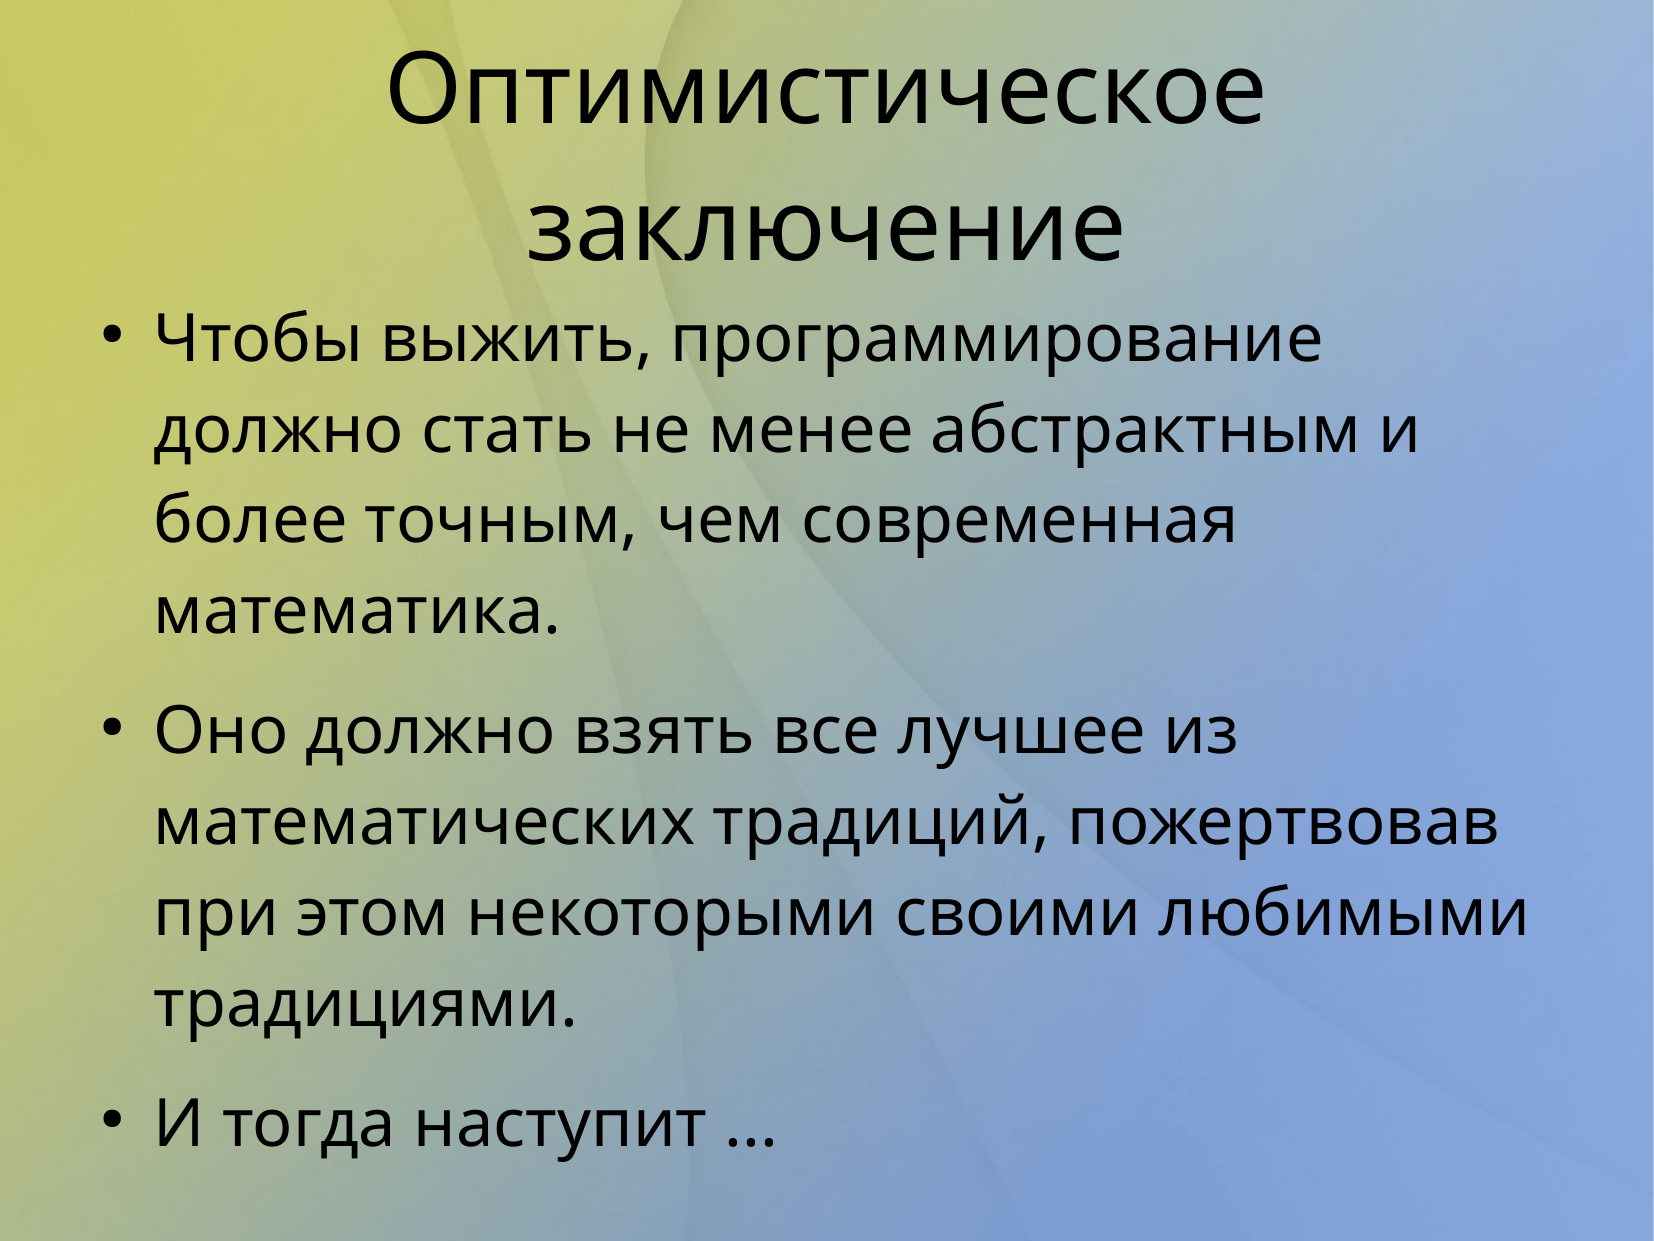

# Оптимистическое заключение
Чтобы выжить, программирование должно стать не менее абстрактным и более точным, чем современная математика.
Оно должно взять все лучшее из математических традиций, пожертвовав при этом некоторыми своими любимыми традициями.
И тогда наступит ...